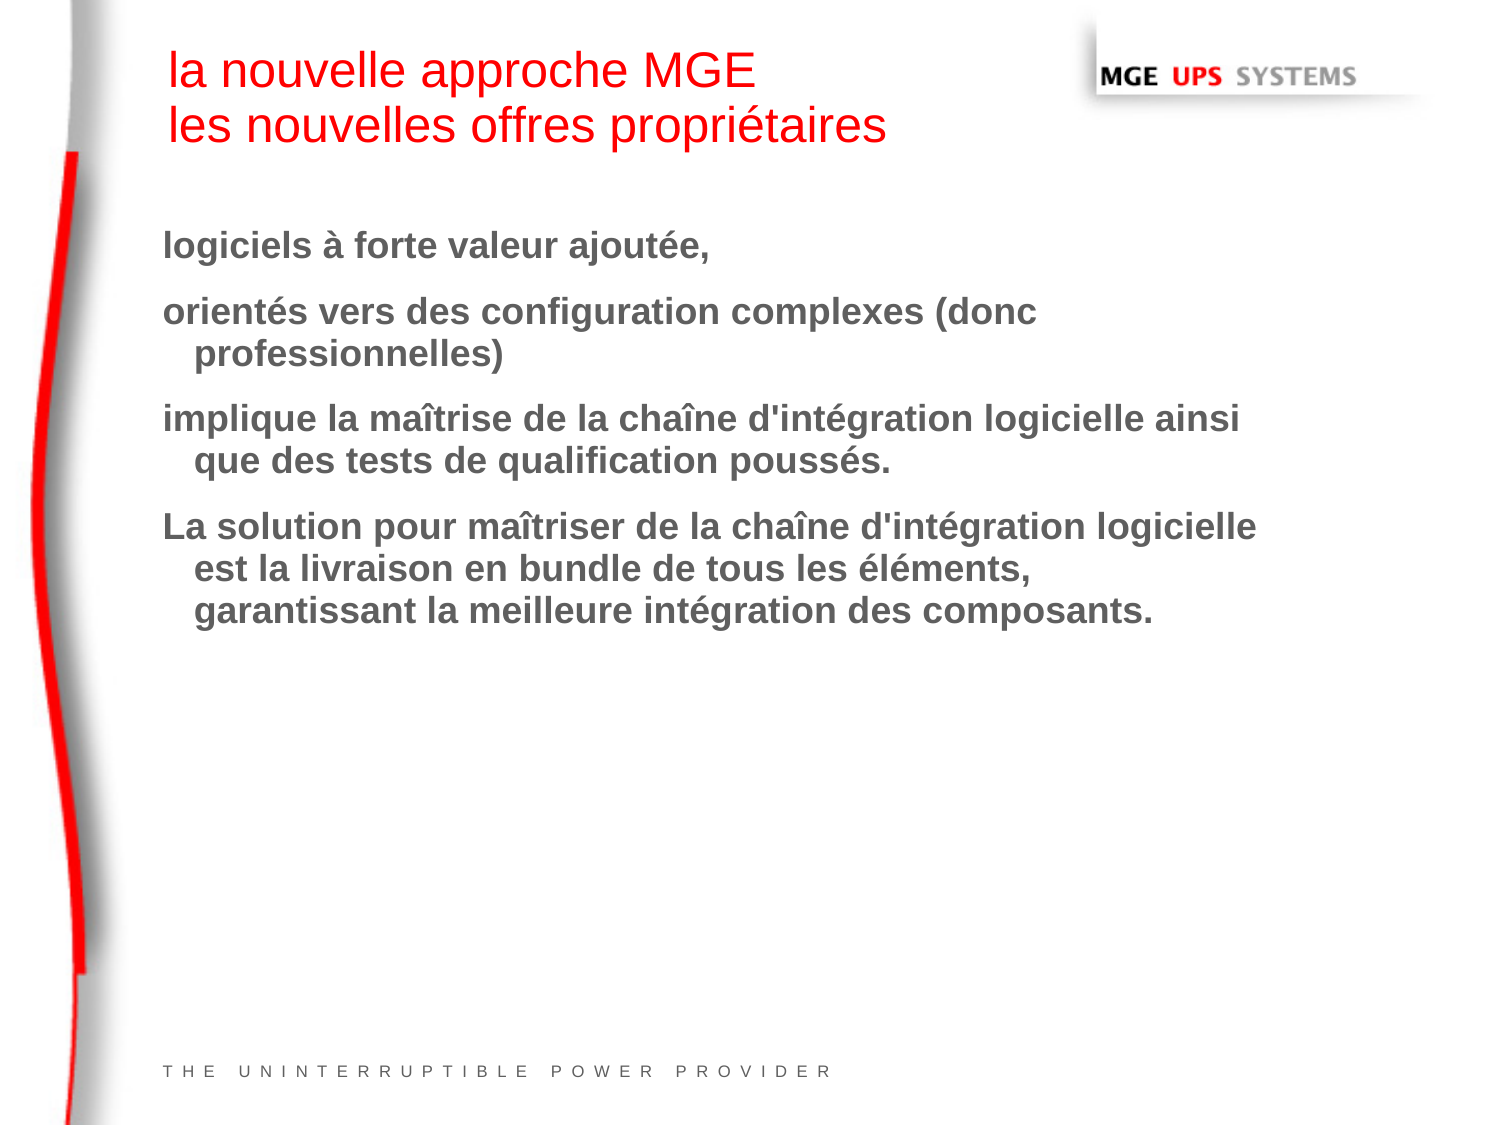

# la nouvelle approche MGE les nouvelles offres propriétaires
logiciels à forte valeur ajoutée,
orientés vers des configuration complexes (donc professionnelles)
implique la maîtrise de la chaîne d'intégration logicielle ainsi que des tests de qualification poussés.
La solution pour maîtriser de la chaîne d'intégration logicielle est la livraison en bundle de tous les éléments, garantissant la meilleure intégration des composants.